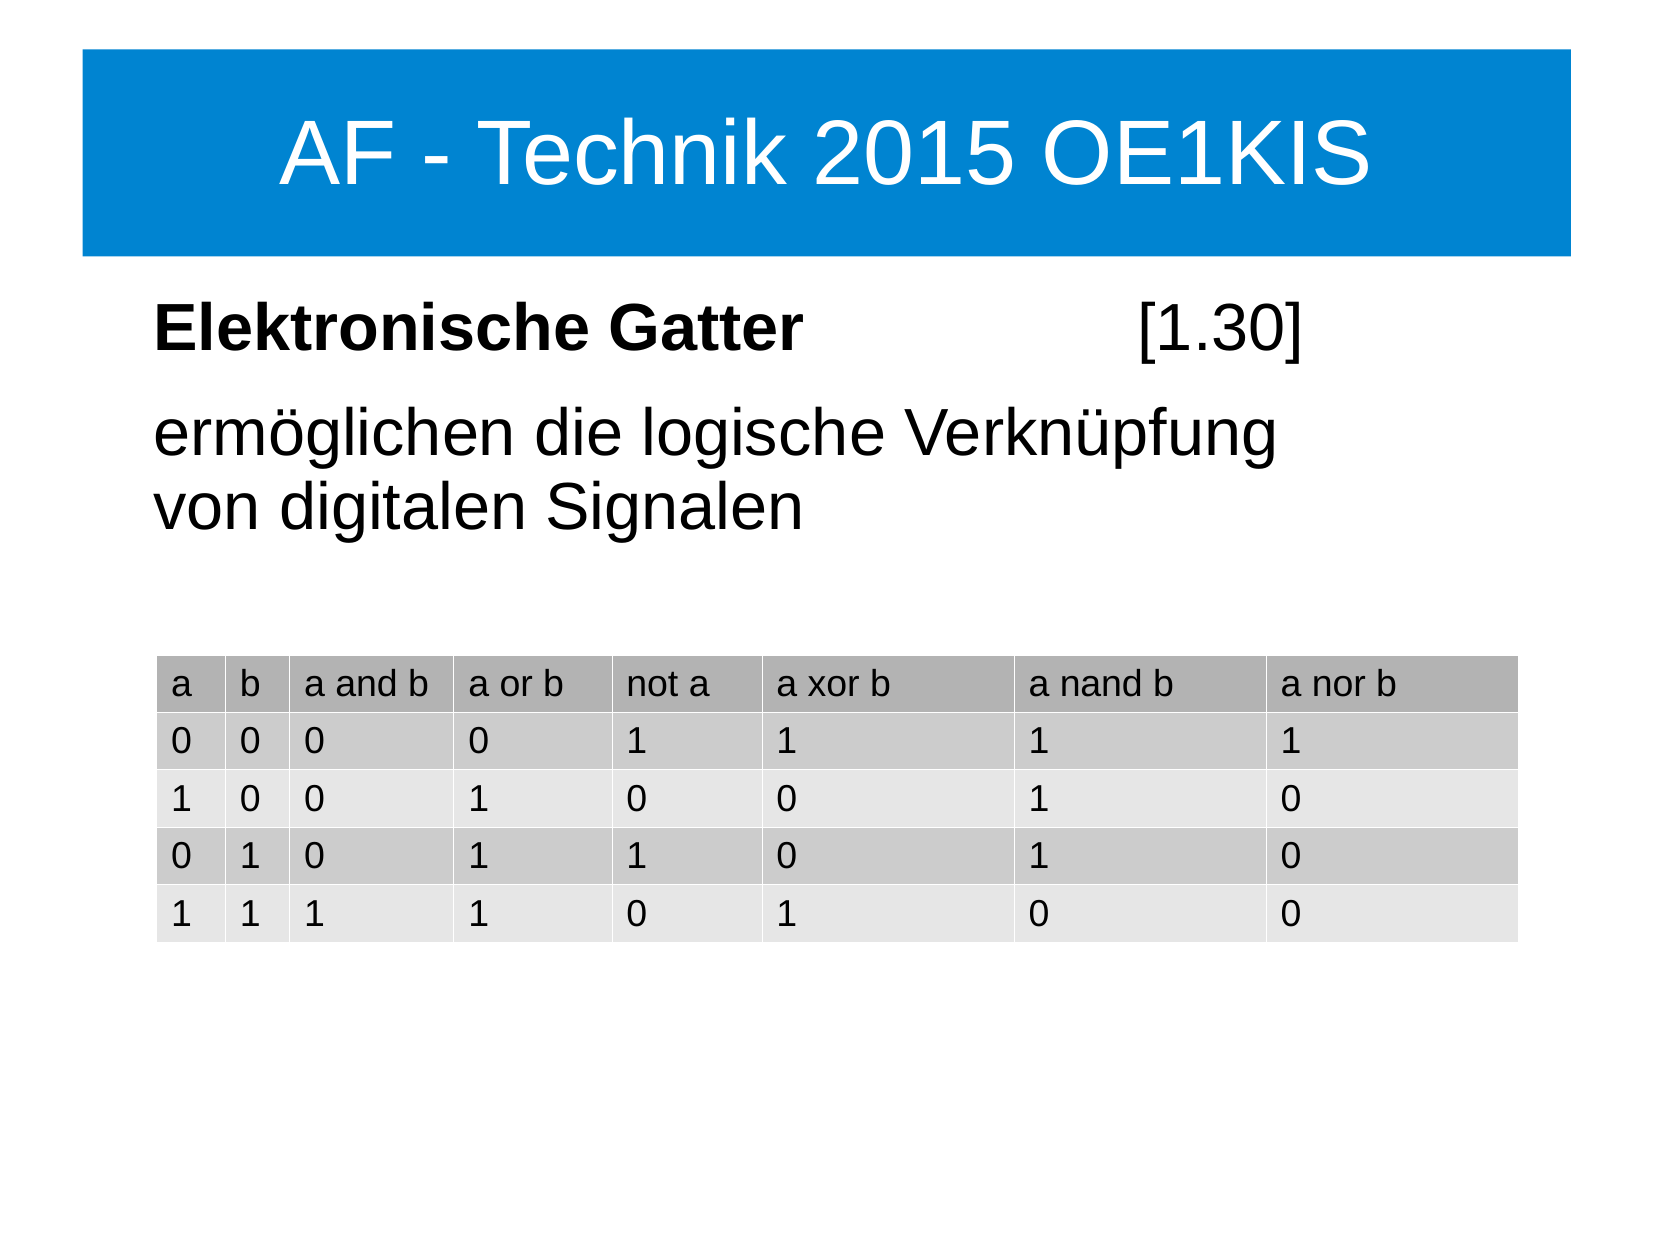

#
AF - Technik 2015 OE1KIS
Elektronische Gatter [1.30]
ermöglichen die logische Verknüpfung
von digitalen Signalen
| a | b | a and b | a or b | not a | a xor b | a nand b | a nor b |
| --- | --- | --- | --- | --- | --- | --- | --- |
| 0 | 0 | 0 | 0 | 1 | 1 | 1 | 1 |
| 1 | 0 | 0 | 1 | 0 | 0 | 1 | 0 |
| 0 | 1 | 0 | 1 | 1 | 0 | 1 | 0 |
| 1 | 1 | 1 | 1 | 0 | 1 | 0 | 0 |